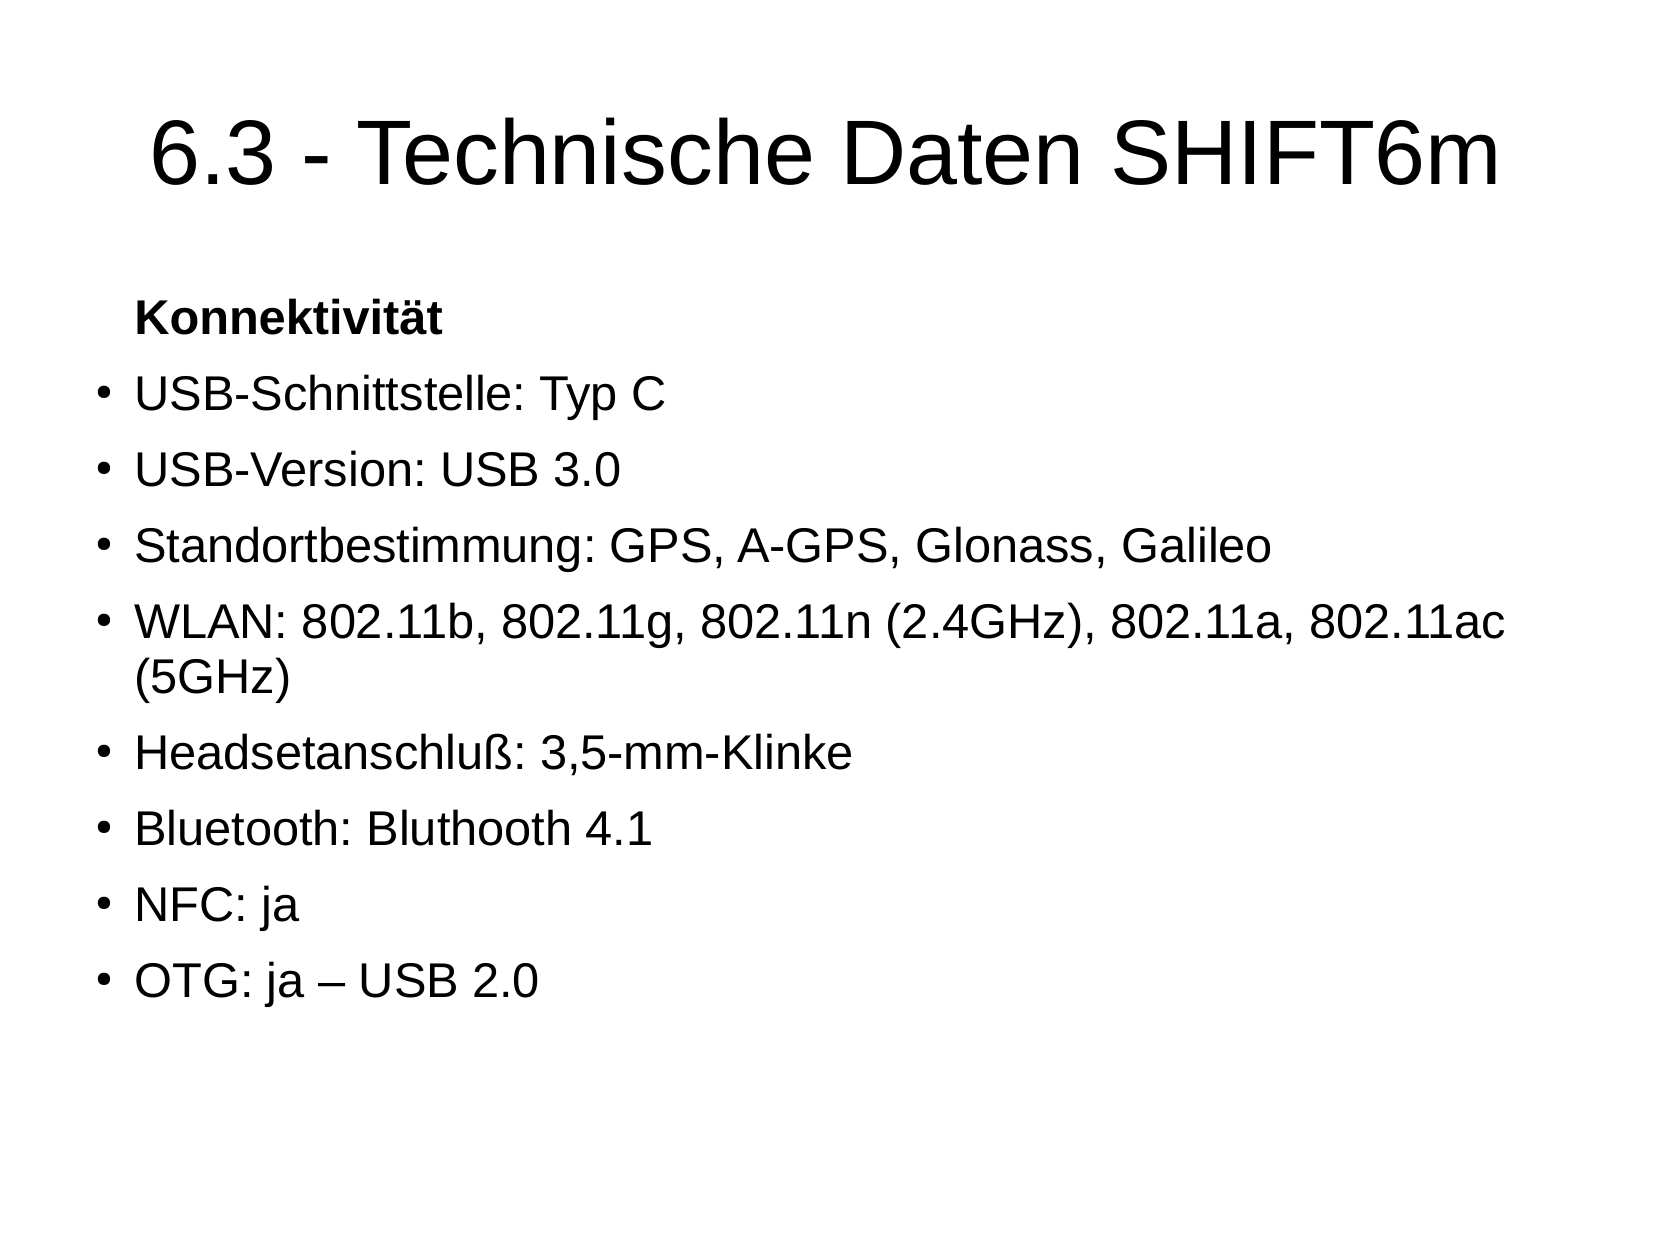

# 6.3 - Technische Daten SHIFT6m
Konnektivität
USB-Schnittstelle: Typ C
USB-Version: USB 3.0
Standortbestimmung: GPS, A-GPS, Glonass, Galileo
WLAN: 802.11b, 802.11g, 802.11n (2.4GHz), 802.11a, 802.11ac (5GHz)
Headsetanschluß: 3,5-mm-Klinke
Bluetooth: Bluthooth 4.1
NFC: ja
OTG: ja – USB 2.0